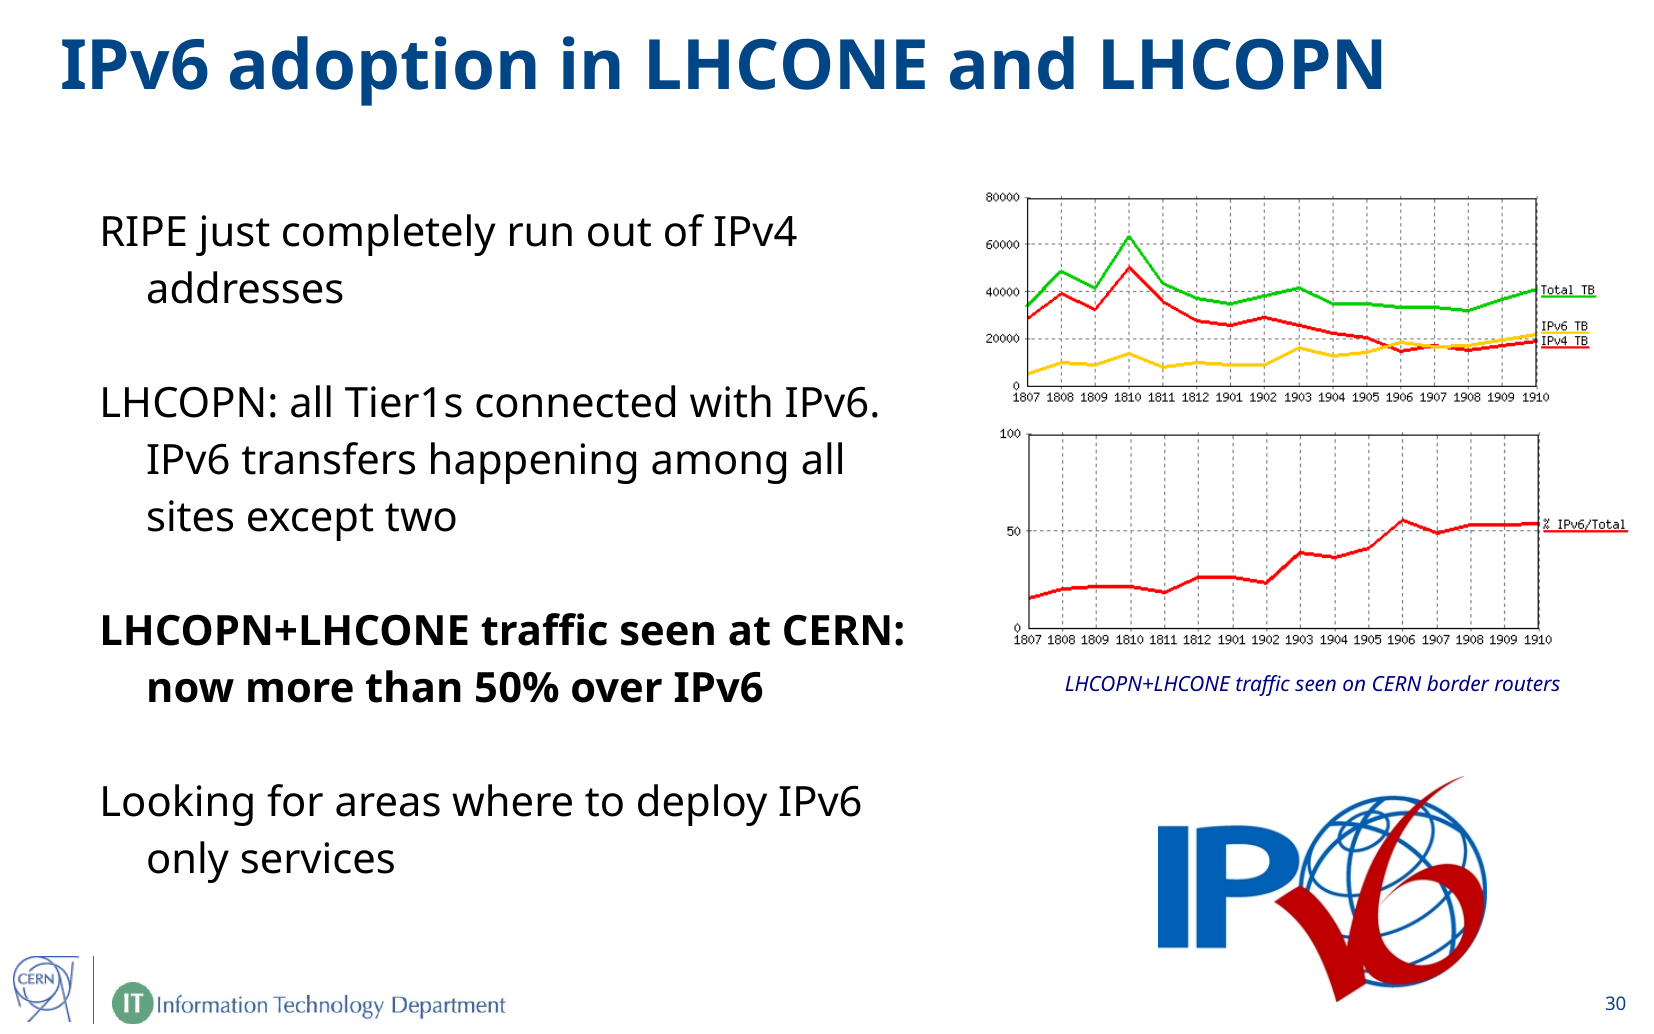

# IPv6 adoption in LHCONE and LHCOPN
RIPE just completely run out of IPv4
addresses
LHCOPN: all Tier1s connected with IPv6.
IPv6 transfers happening among all
sites except two
LHCOPN+LHCONE traffic seen at CERN:
now more than 50% over IPv6
Looking for areas where to deploy IPv6
only services
LHCOPN+LHCONE traffic seen on CERN border routers